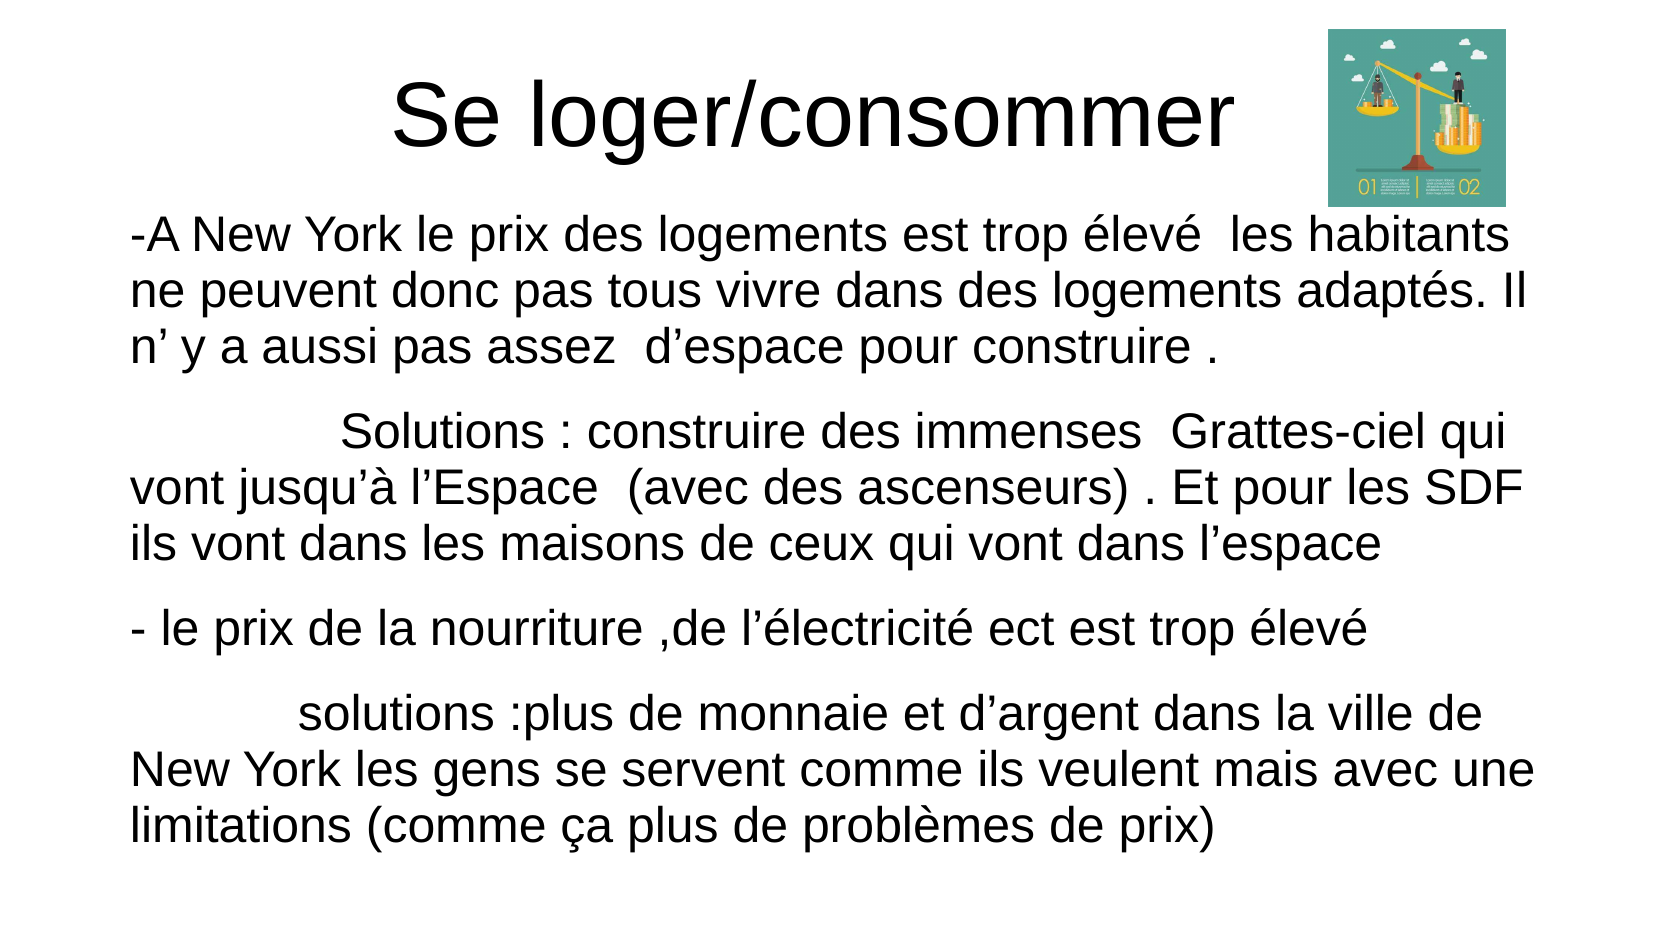

# Se loger/consommer
-A New York le prix des logements est trop élevé les habitants ne peuvent donc pas tous vivre dans des logements adaptés. Il n’ y a aussi pas assez d’espace pour construire .
 Solutions : construire des immenses Grattes-ciel qui vont jusqu’à l’Espace (avec des ascenseurs) . Et pour les SDF ils vont dans les maisons de ceux qui vont dans l’espace
- le prix de la nourriture ,de l’électricité ect est trop élevé
 solutions :plus de monnaie et d’argent dans la ville de New York les gens se servent comme ils veulent mais avec une limitations (comme ça plus de problèmes de prix)